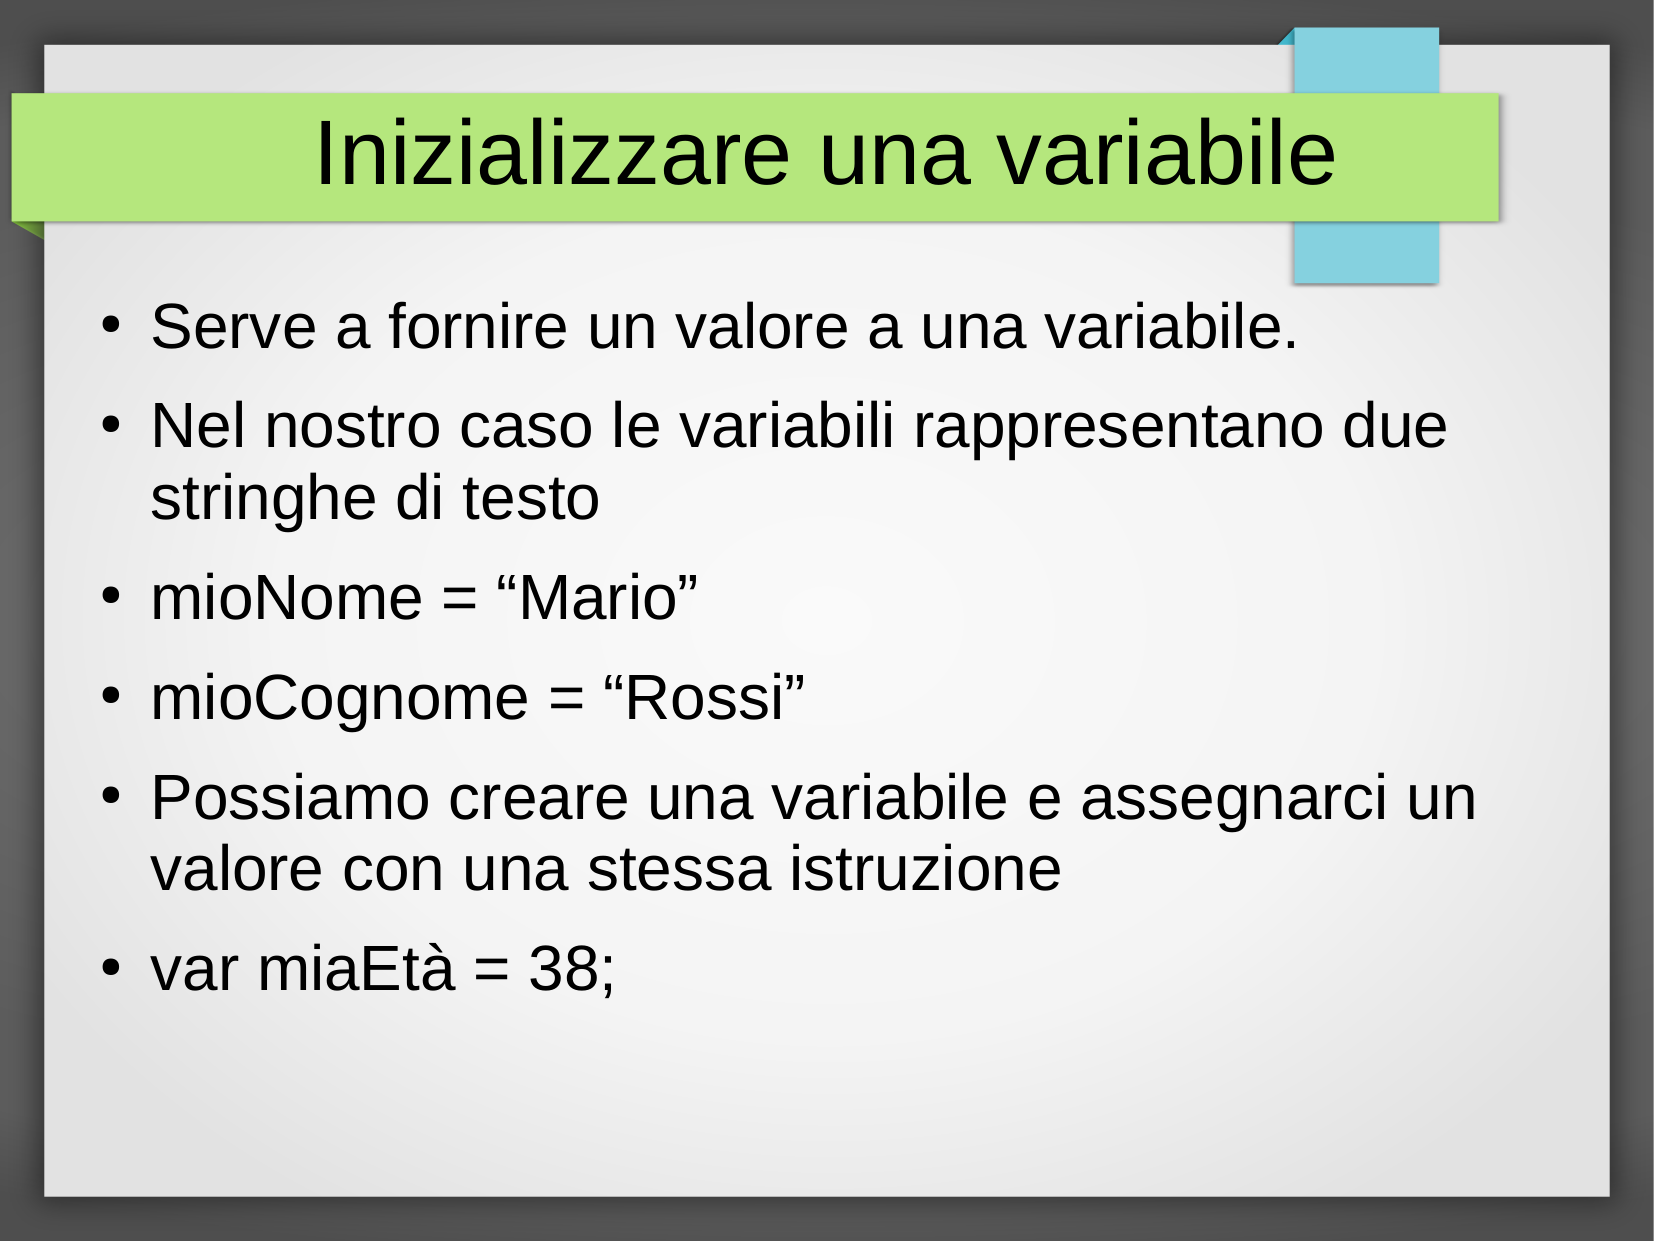

# Inizializzare una variabile
Serve a fornire un valore a una variabile.
Nel nostro caso le variabili rappresentano due stringhe di testo
mioNome = “Mario”
mioCognome = “Rossi”
Possiamo creare una variabile e assegnarci un valore con una stessa istruzione
var miaEtà = 38;